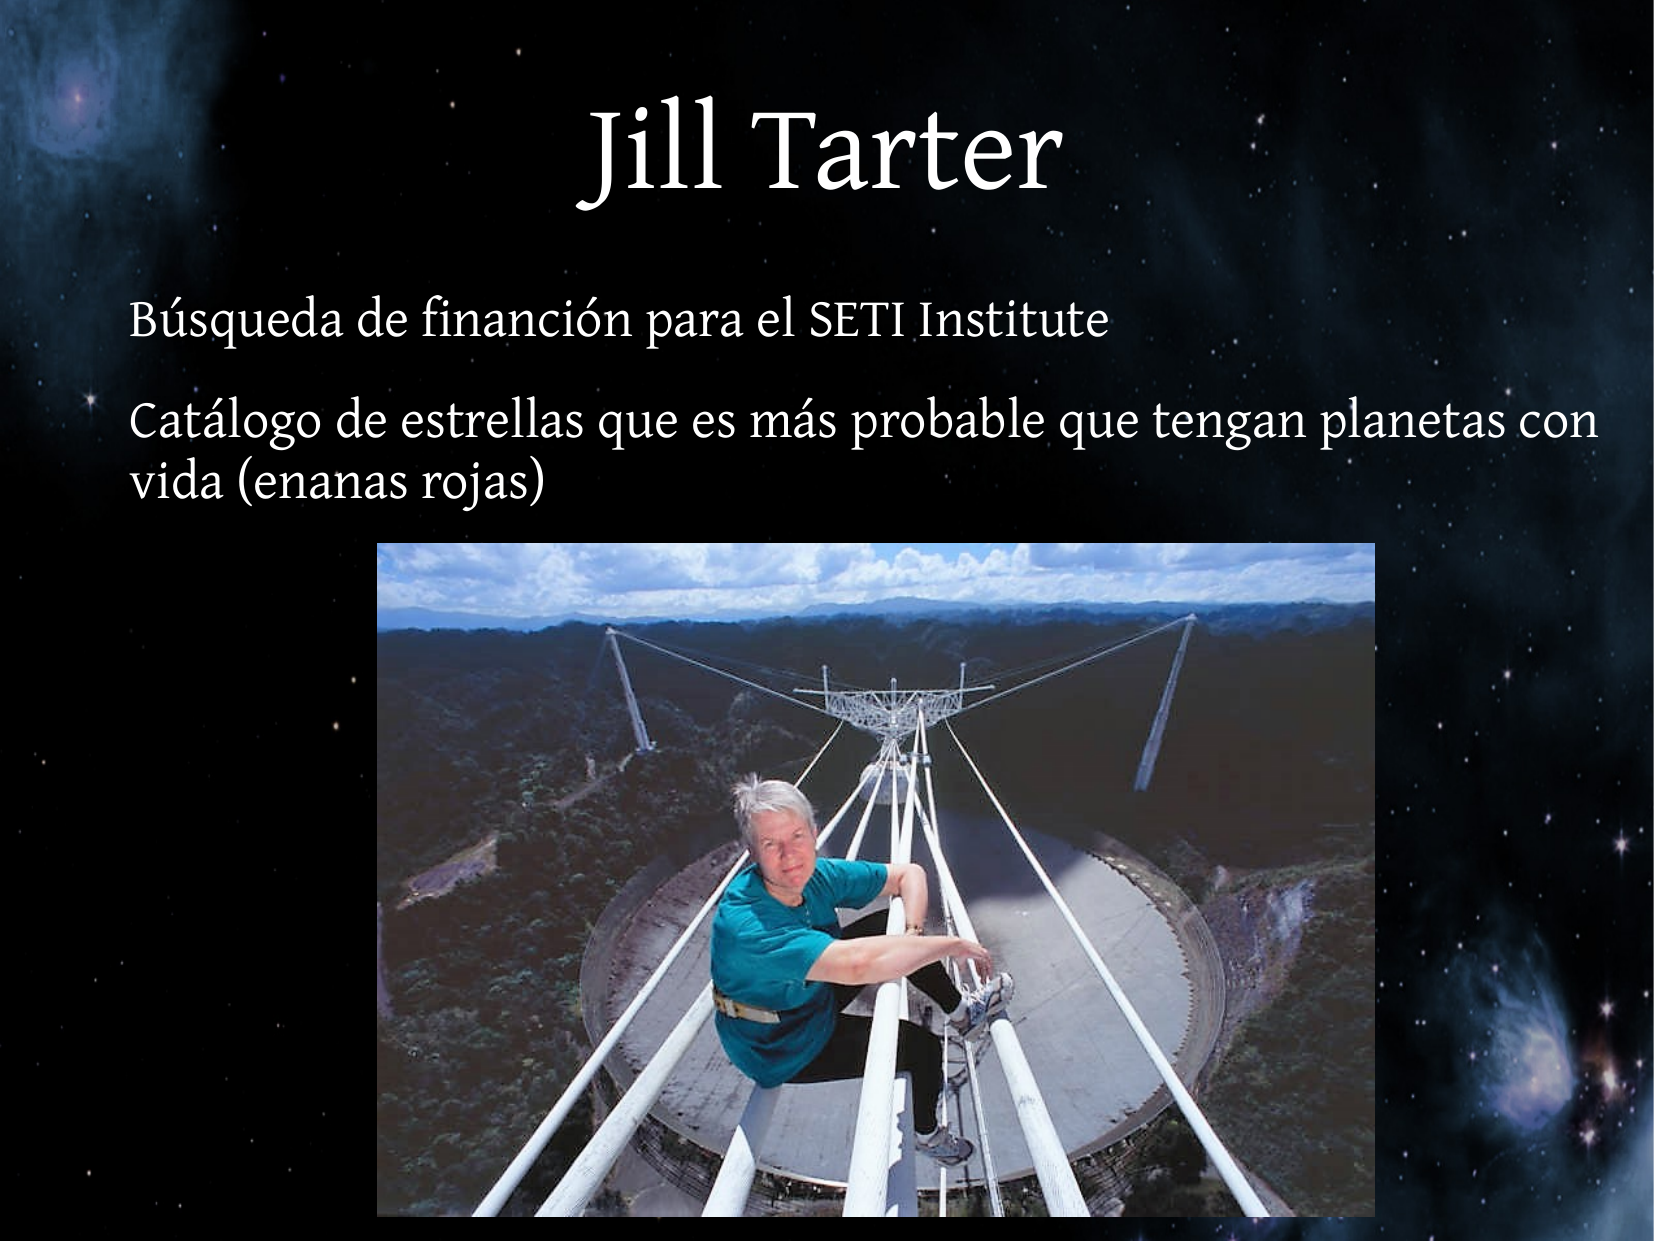

# Jill Tarter
Búsqueda de financión para el SETI Institute
Catálogo de estrellas que es más probable que tengan planetas con vida (enanas rojas)